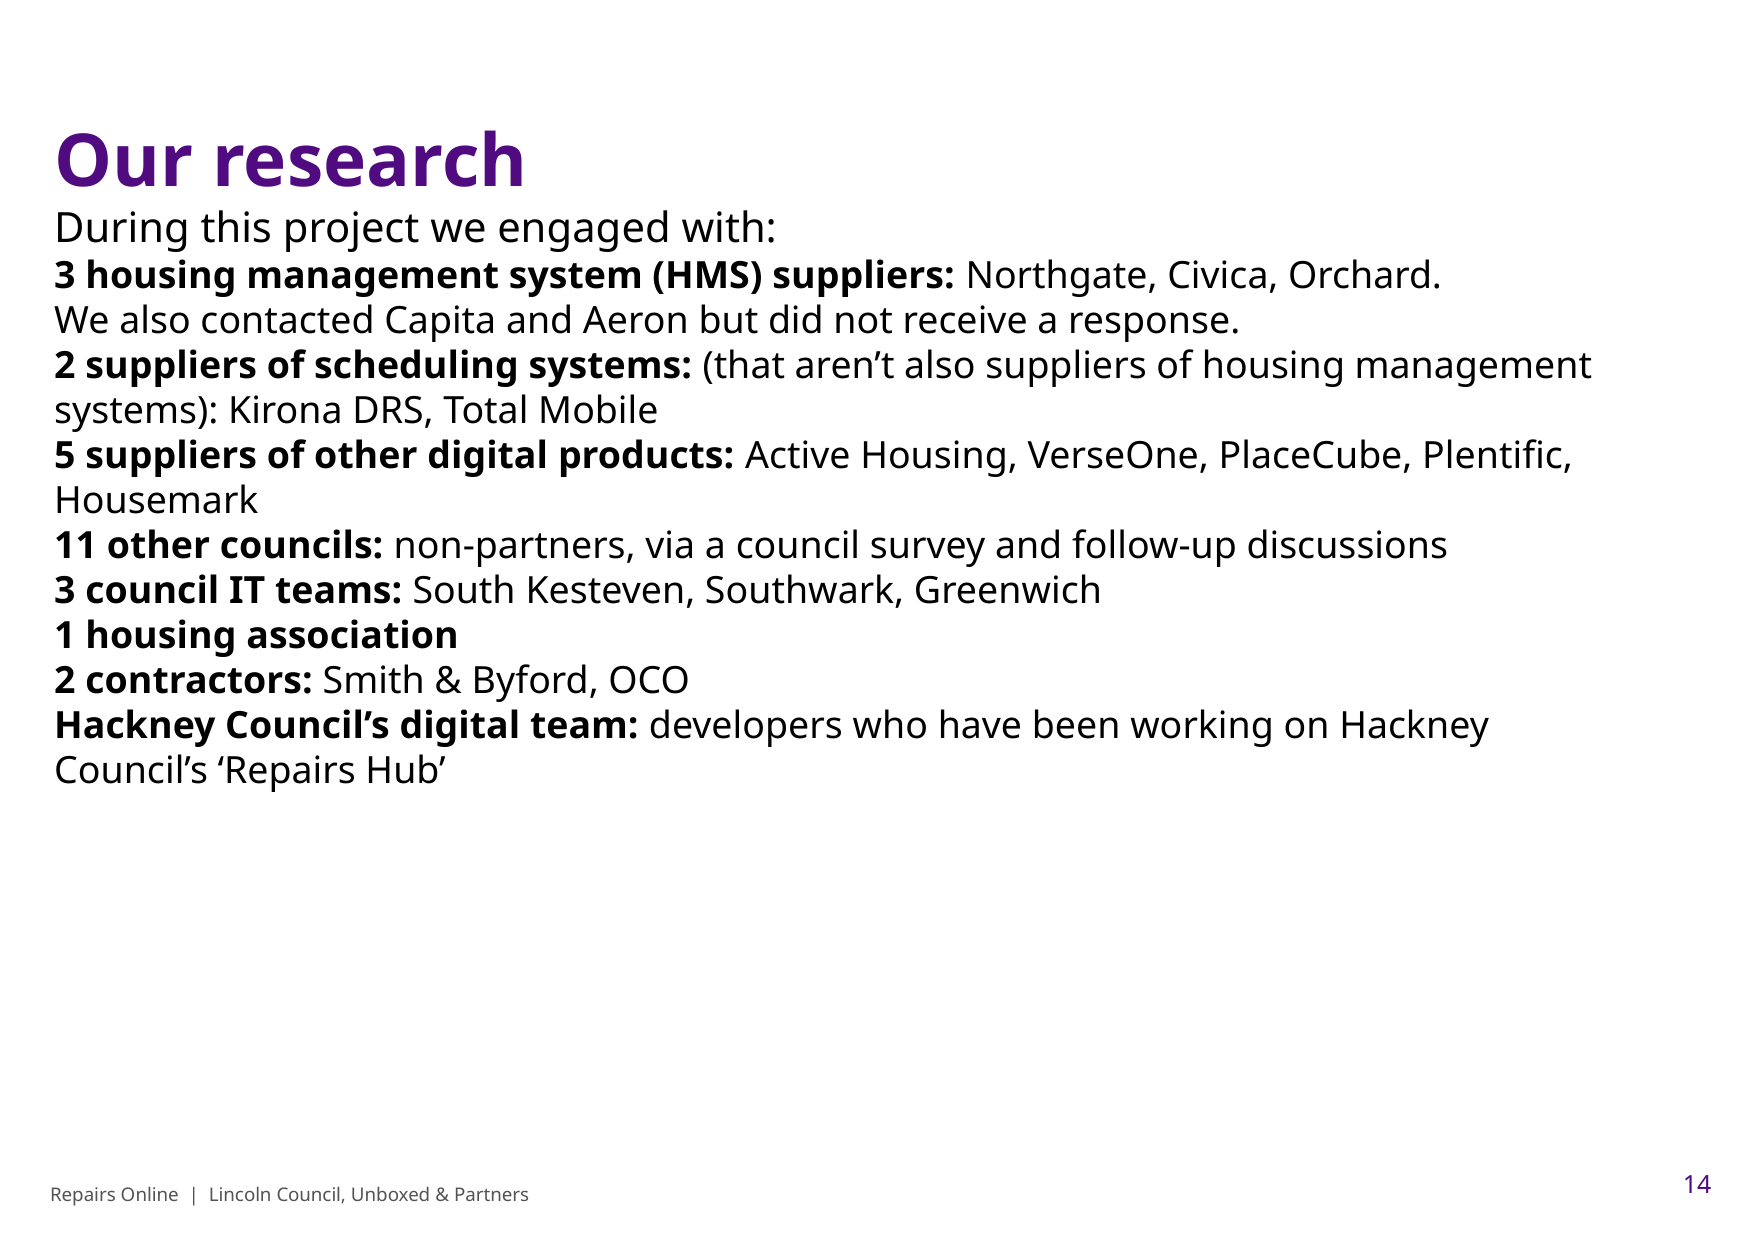

# Our research During this project we engaged with: 3 housing management system (HMS) suppliers: Northgate, Civica, Orchard. We also contacted Capita and Aeron but did not receive a response. 2 suppliers of scheduling systems: (that aren’t also suppliers of housing management systems): Kirona DRS, Total Mobile 5 suppliers of other digital products: Active Housing, VerseOne, PlaceCube, Plentific, Housemark 11 other councils: non-partners, via a council survey and follow-up discussions 3 council IT teams: South Kesteven, Southwark, Greenwich 1 housing association 2 contractors: Smith & Byford, OCO Hackney Council’s digital team: developers who have been working on Hackney Council’s ‘Repairs Hub’